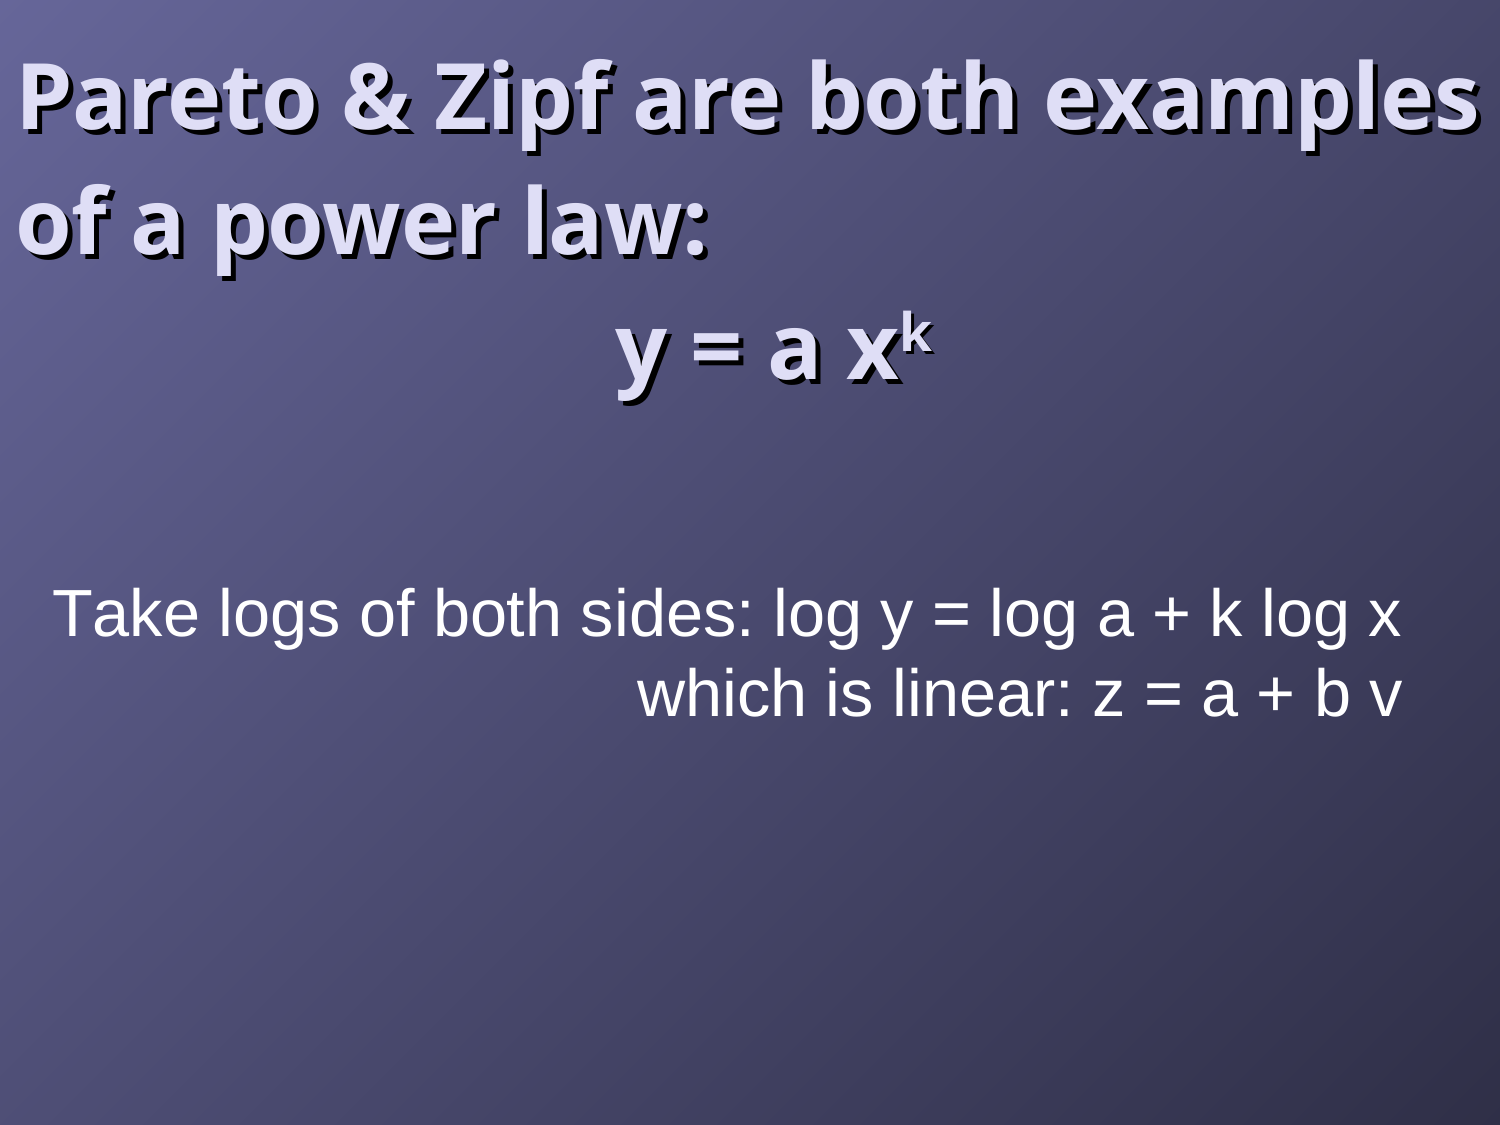

# Pareto & Zipf are both examples of a power law: y = a xk
Take logs of both sides: log y = log a + k log x
which is linear: z = a + b v